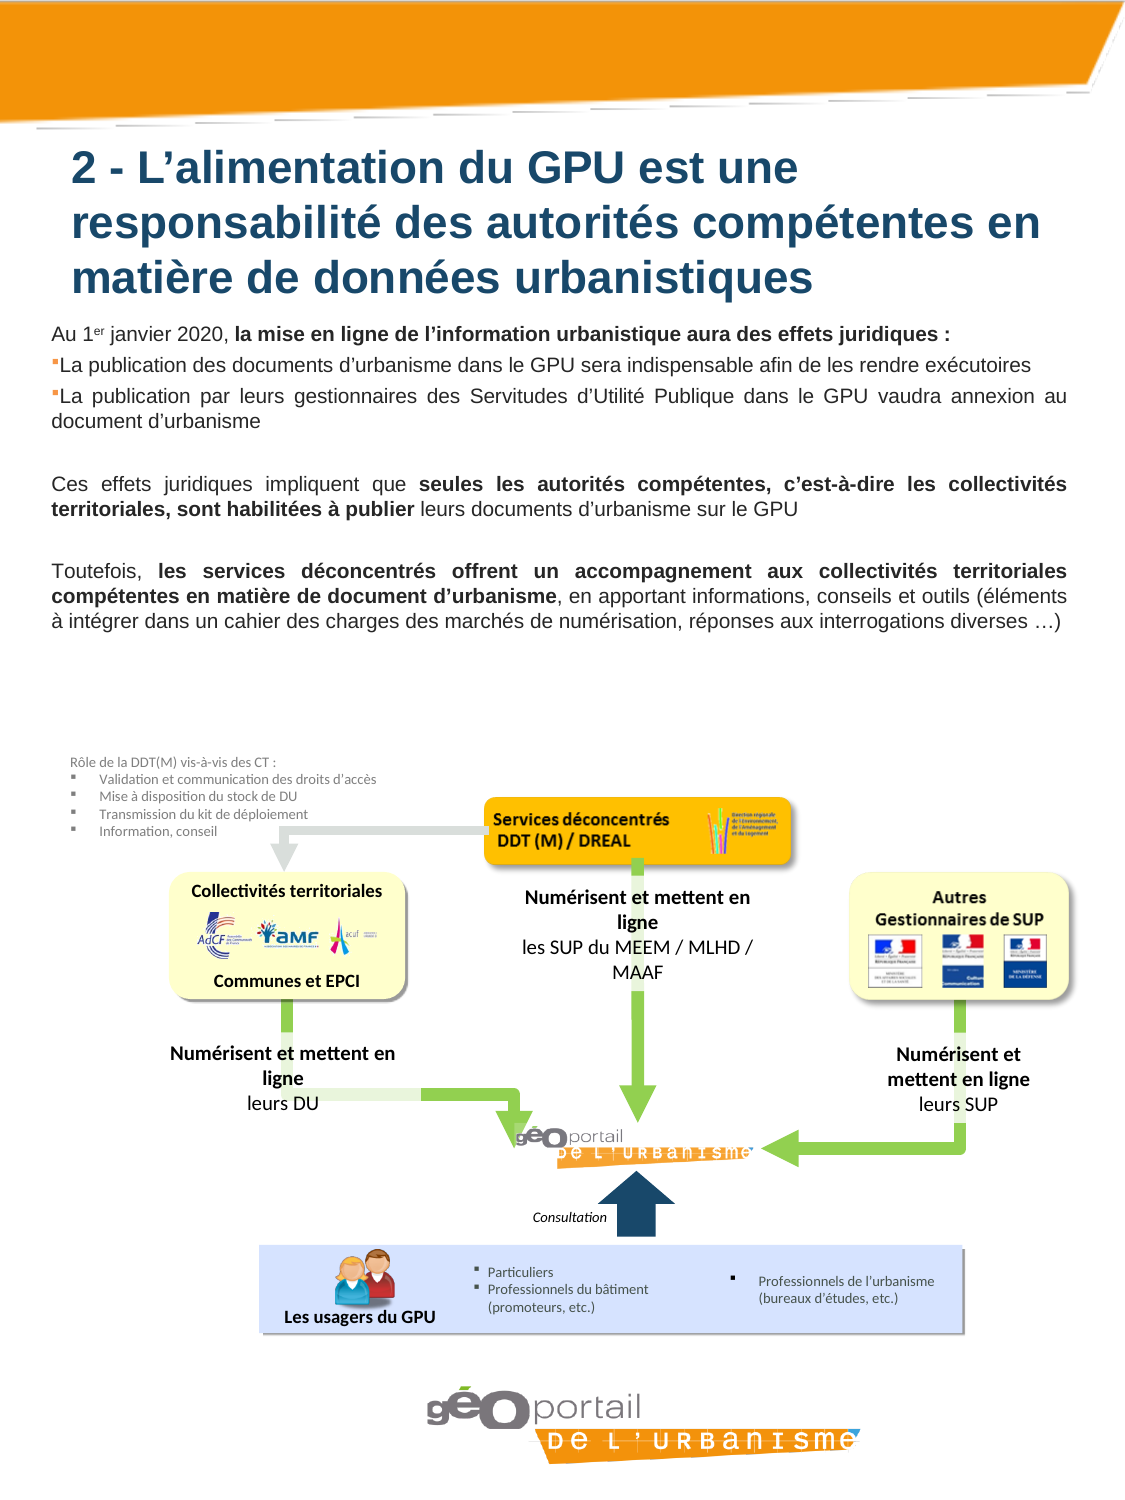

# 2 - L’alimentation du GPU est une responsabilité des autorités compétentes en matière de données urbanistiques
Au 1er janvier 2020, la mise en ligne de l’information urbanistique aura des effets juridiques :
La publication des documents d’urbanisme dans le GPU sera indispensable afin de les rendre exécutoires
La publication par leurs gestionnaires des Servitudes d’Utilité Publique dans le GPU vaudra annexion au document d’urbanisme
Ces effets juridiques impliquent que seules les autorités compétentes, c’est-à-dire les collectivités territoriales, sont habilitées à publier leurs documents d’urbanisme sur le GPU
Toutefois, les services déconcentrés offrent un accompagnement aux collectivités territoriales compétentes en matière de document d’urbanisme, en apportant informations, conseils et outils (éléments à intégrer dans un cahier des charges des marchés de numérisation, réponses aux interrogations diverses …)
Rôle de la DDT(M) vis-à-vis des CT :
Validation et communication des droits d’accès
Mise à disposition du stock de DU
Transmission du kit de déploiement
Information, conseil
Collectivités territoriales
Communes et EPCI
Numérisent et mettent en ligne
les SUP du MEEM / MLHD / MAAF
Numérisent et mettent en ligne
leurs DU
Numérisent et mettent en ligne leurs SUP
Consultation
Les usagers du GPU
Particuliers
Professionnels du bâtiment (promoteurs, etc.)
Professionnels de l’urbanisme (bureaux d’études, etc.)